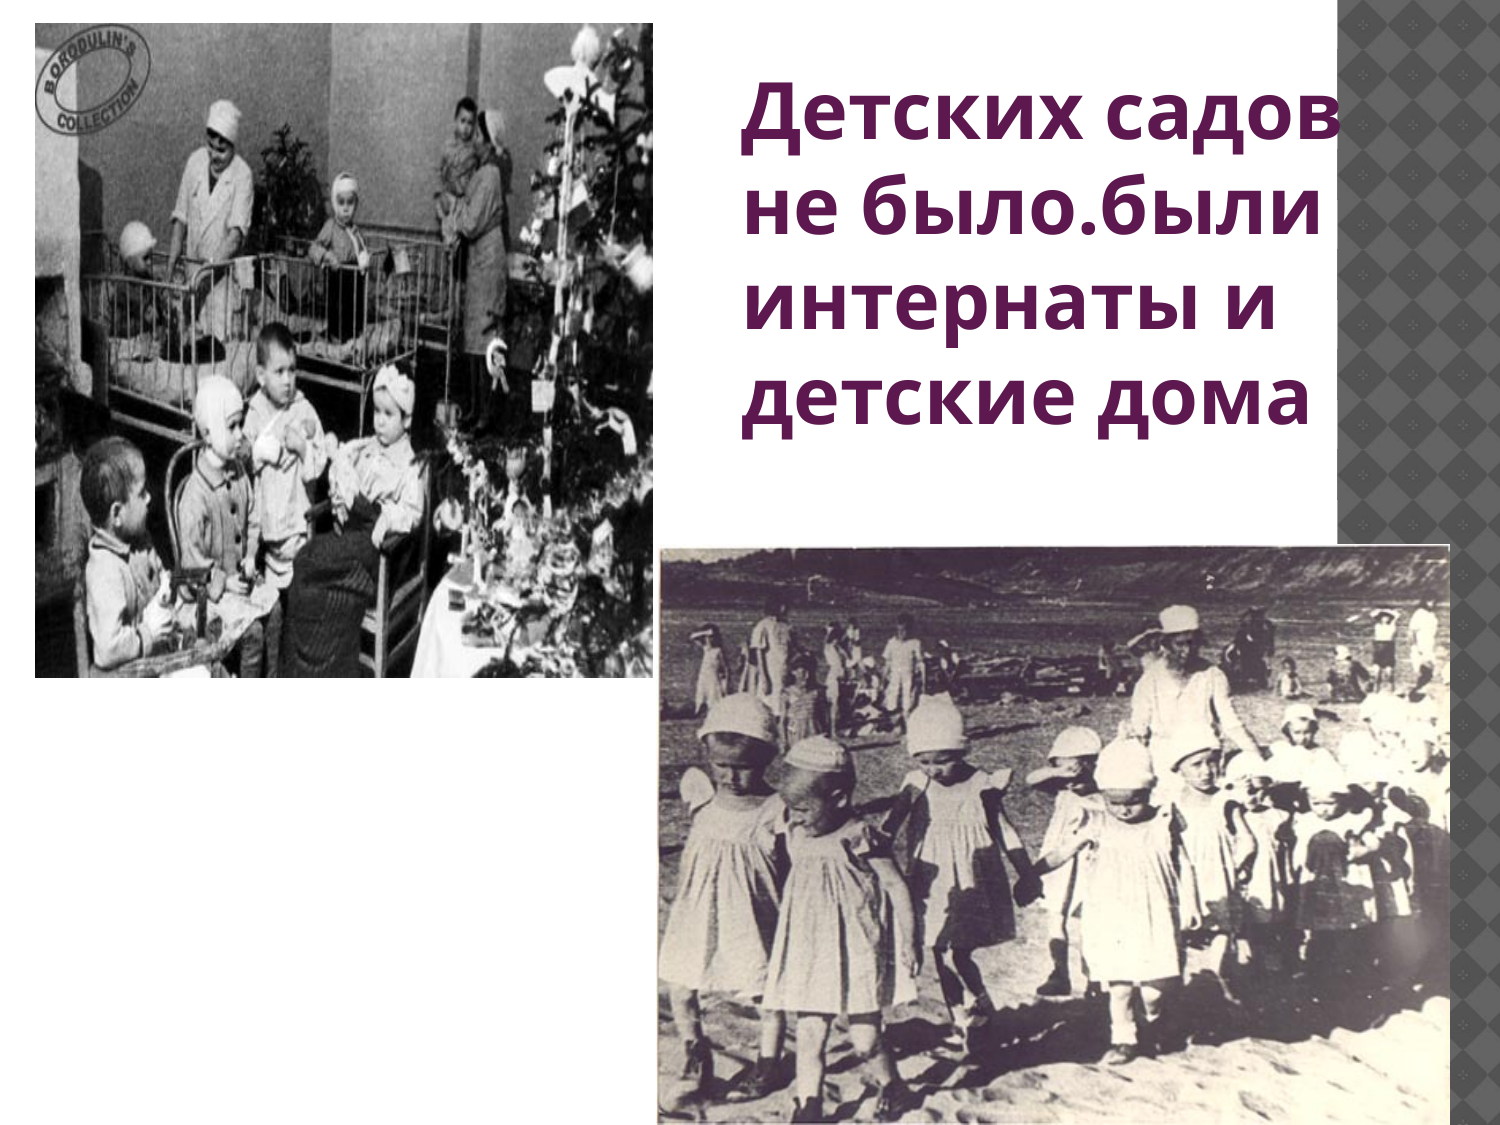

# Детских садов не было.были интернаты и детские дома